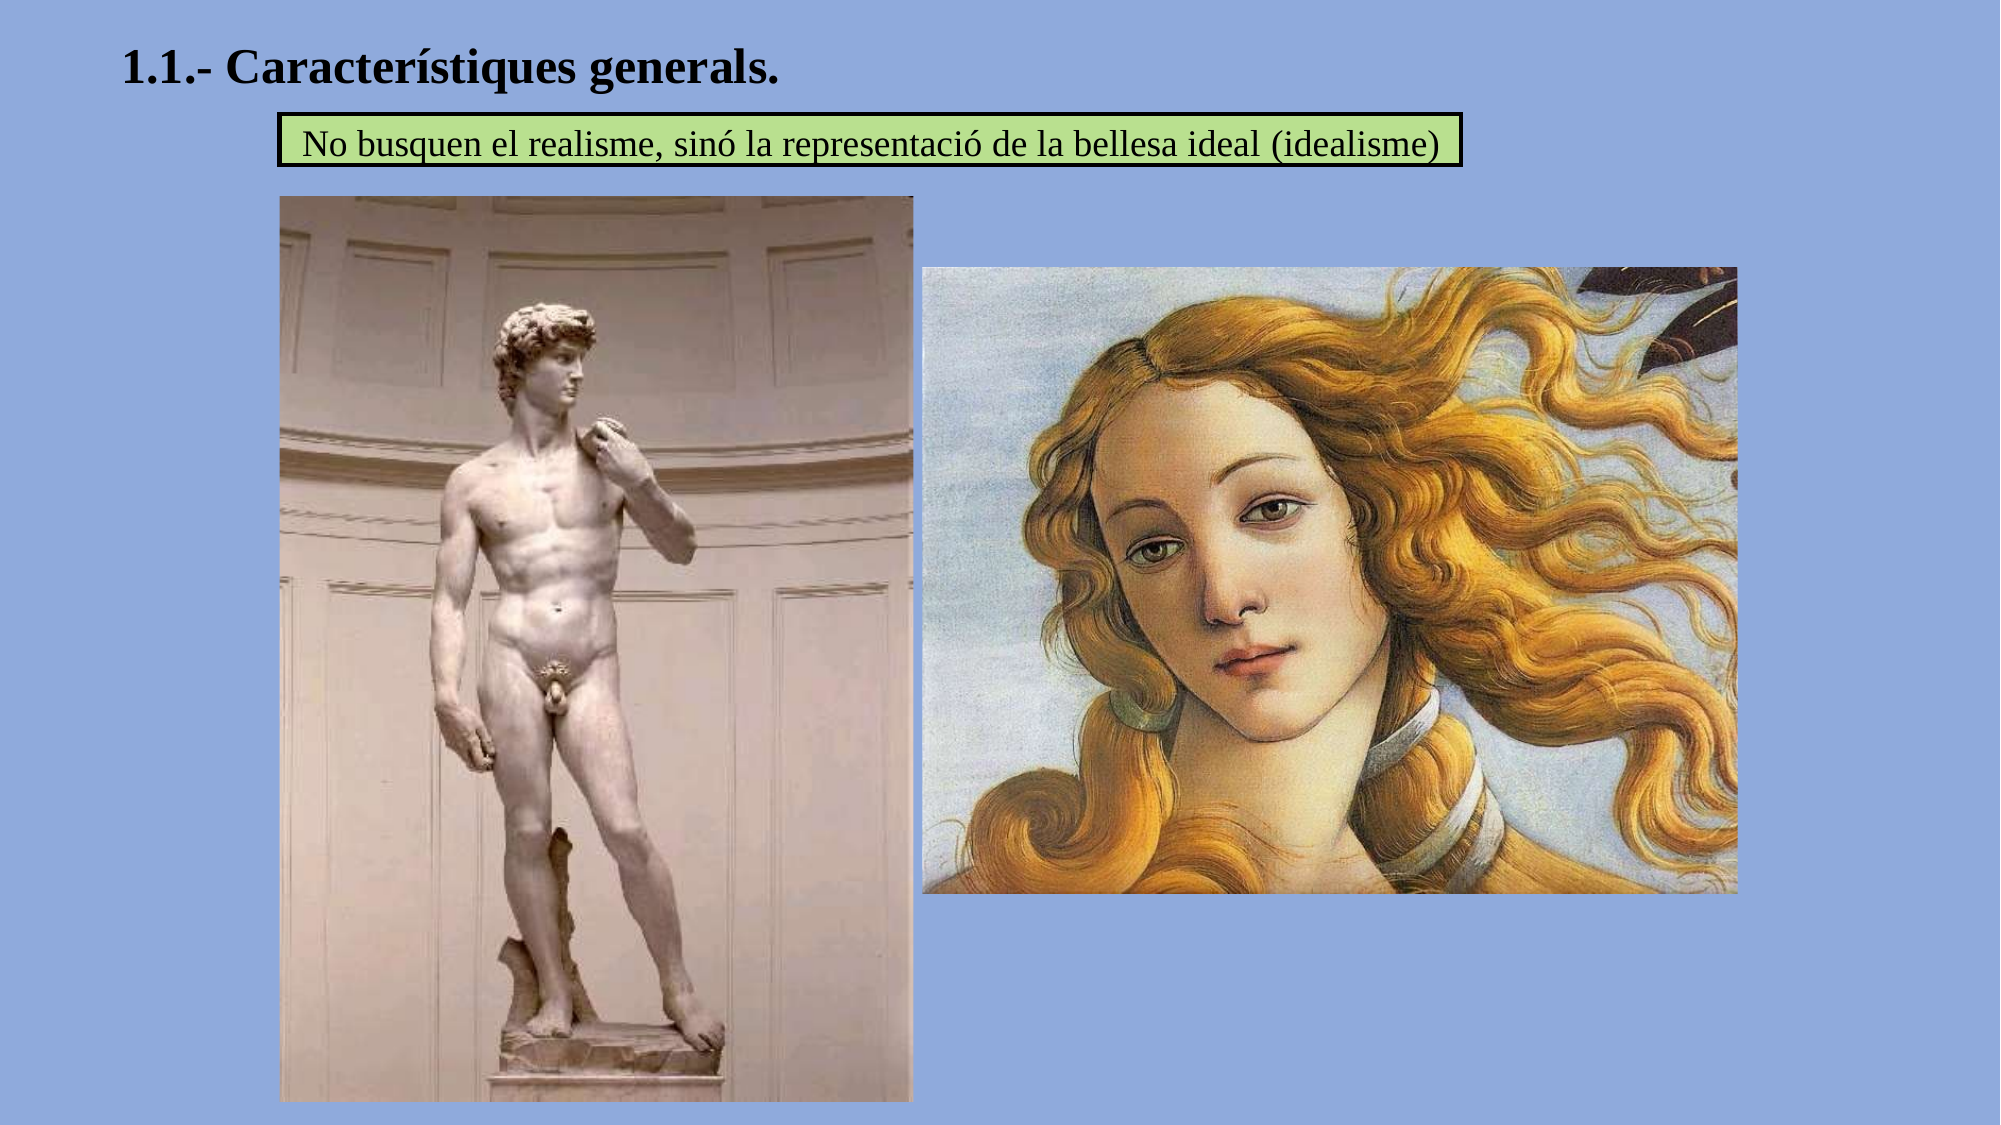

# 1.1.- Característiques generals.
No busquen el realisme, sinó la representació de la bellesa ideal (idealisme)